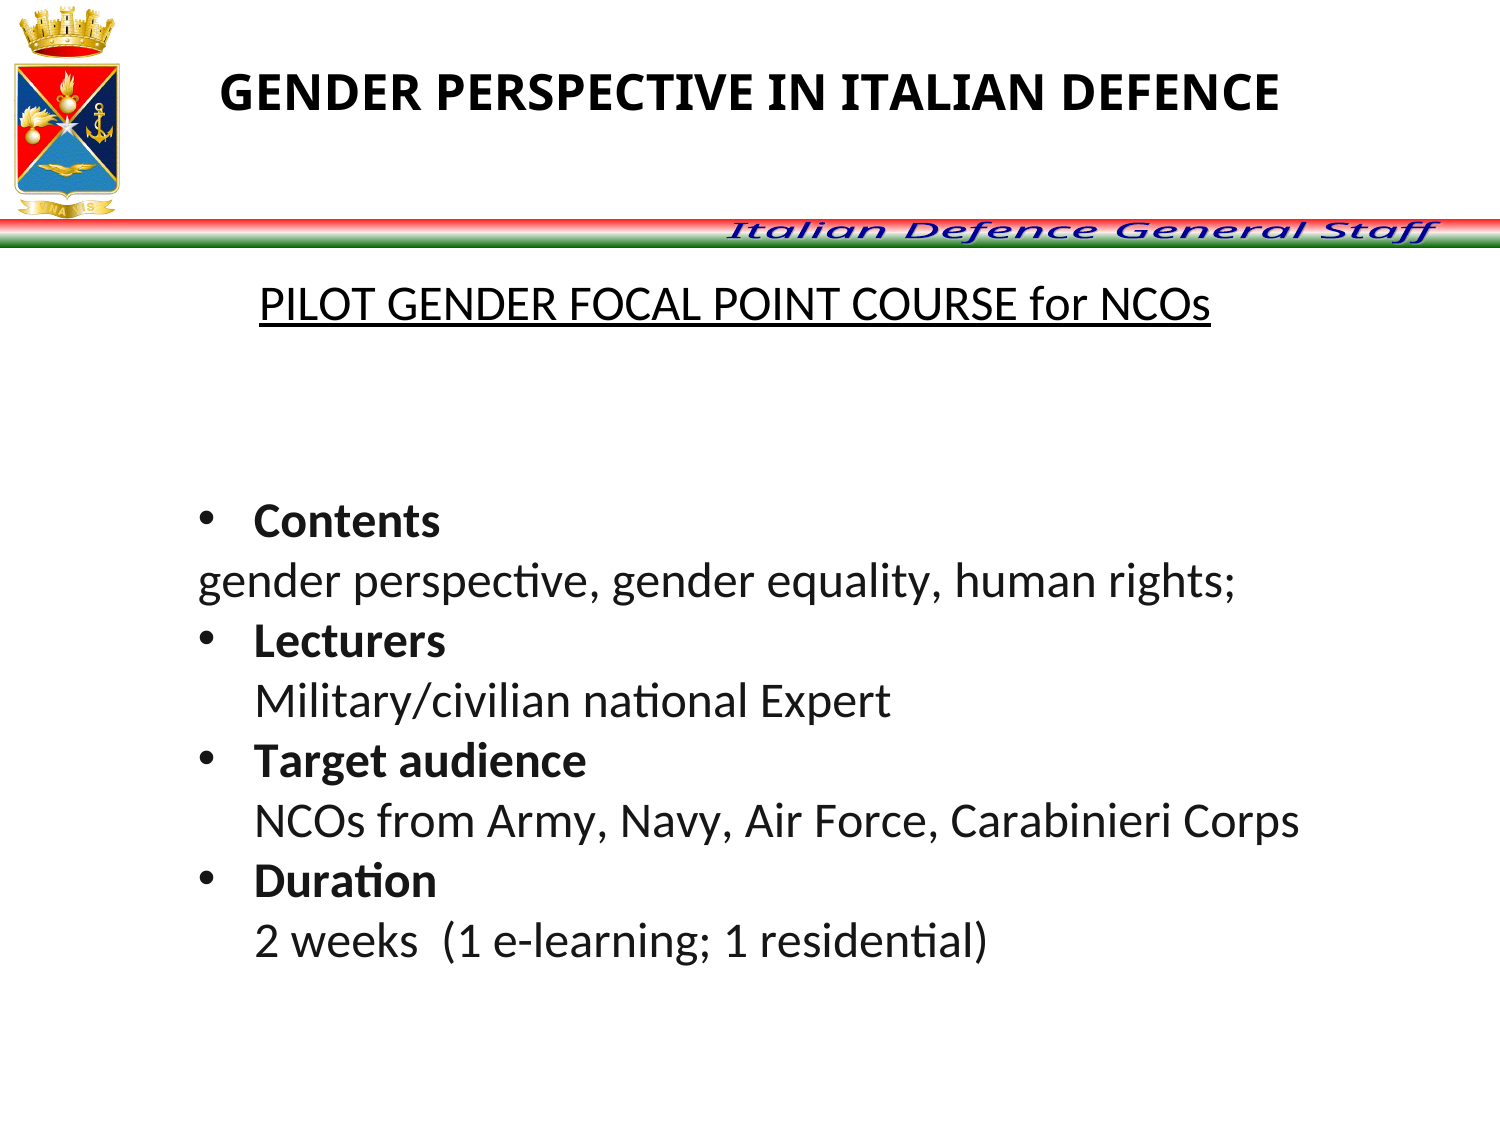

GENDER PERSPECTIVE IN ITALIAN DEFENCE
PILOT GENDER FOCAL POINT COURSE for NCOs
Contents
gender perspective, gender equality, human rights;
Lecturers
 Military/civilian national Expert
Target audience
 NCOs from Army, Navy, Air Force, Carabinieri Corps
Duration
 2 weeks (1 e-learning; 1 residential)